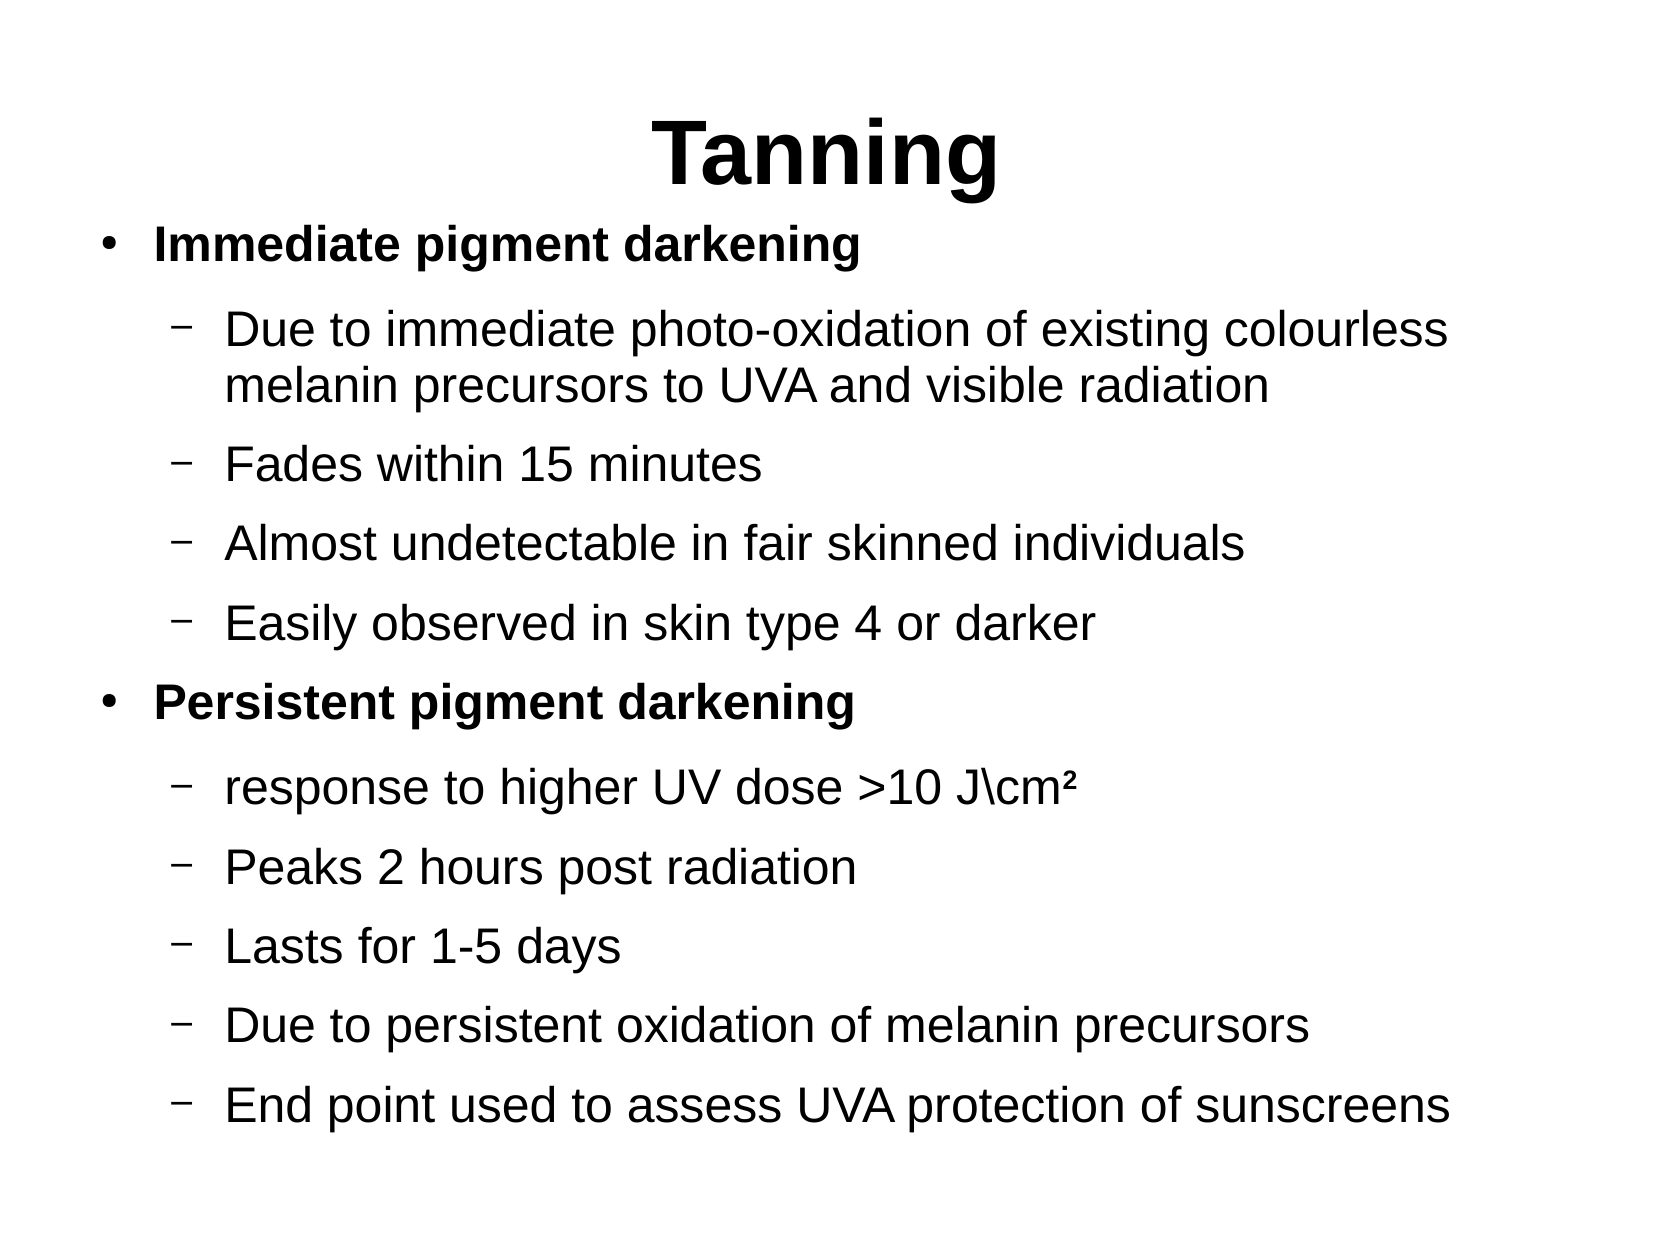

# Tanning
Immediate pigment darkening
Due to immediate photo-oxidation of existing colourless melanin precursors to UVA and visible radiation
Fades within 15 minutes
Almost undetectable in fair skinned individuals
Easily observed in skin type 4 or darker
Persistent pigment darkening
response to higher UV dose >10 J\cm2
Peaks 2 hours post radiation
Lasts for 1-5 days
Due to persistent oxidation of melanin precursors
End point used to assess UVA protection of sunscreens